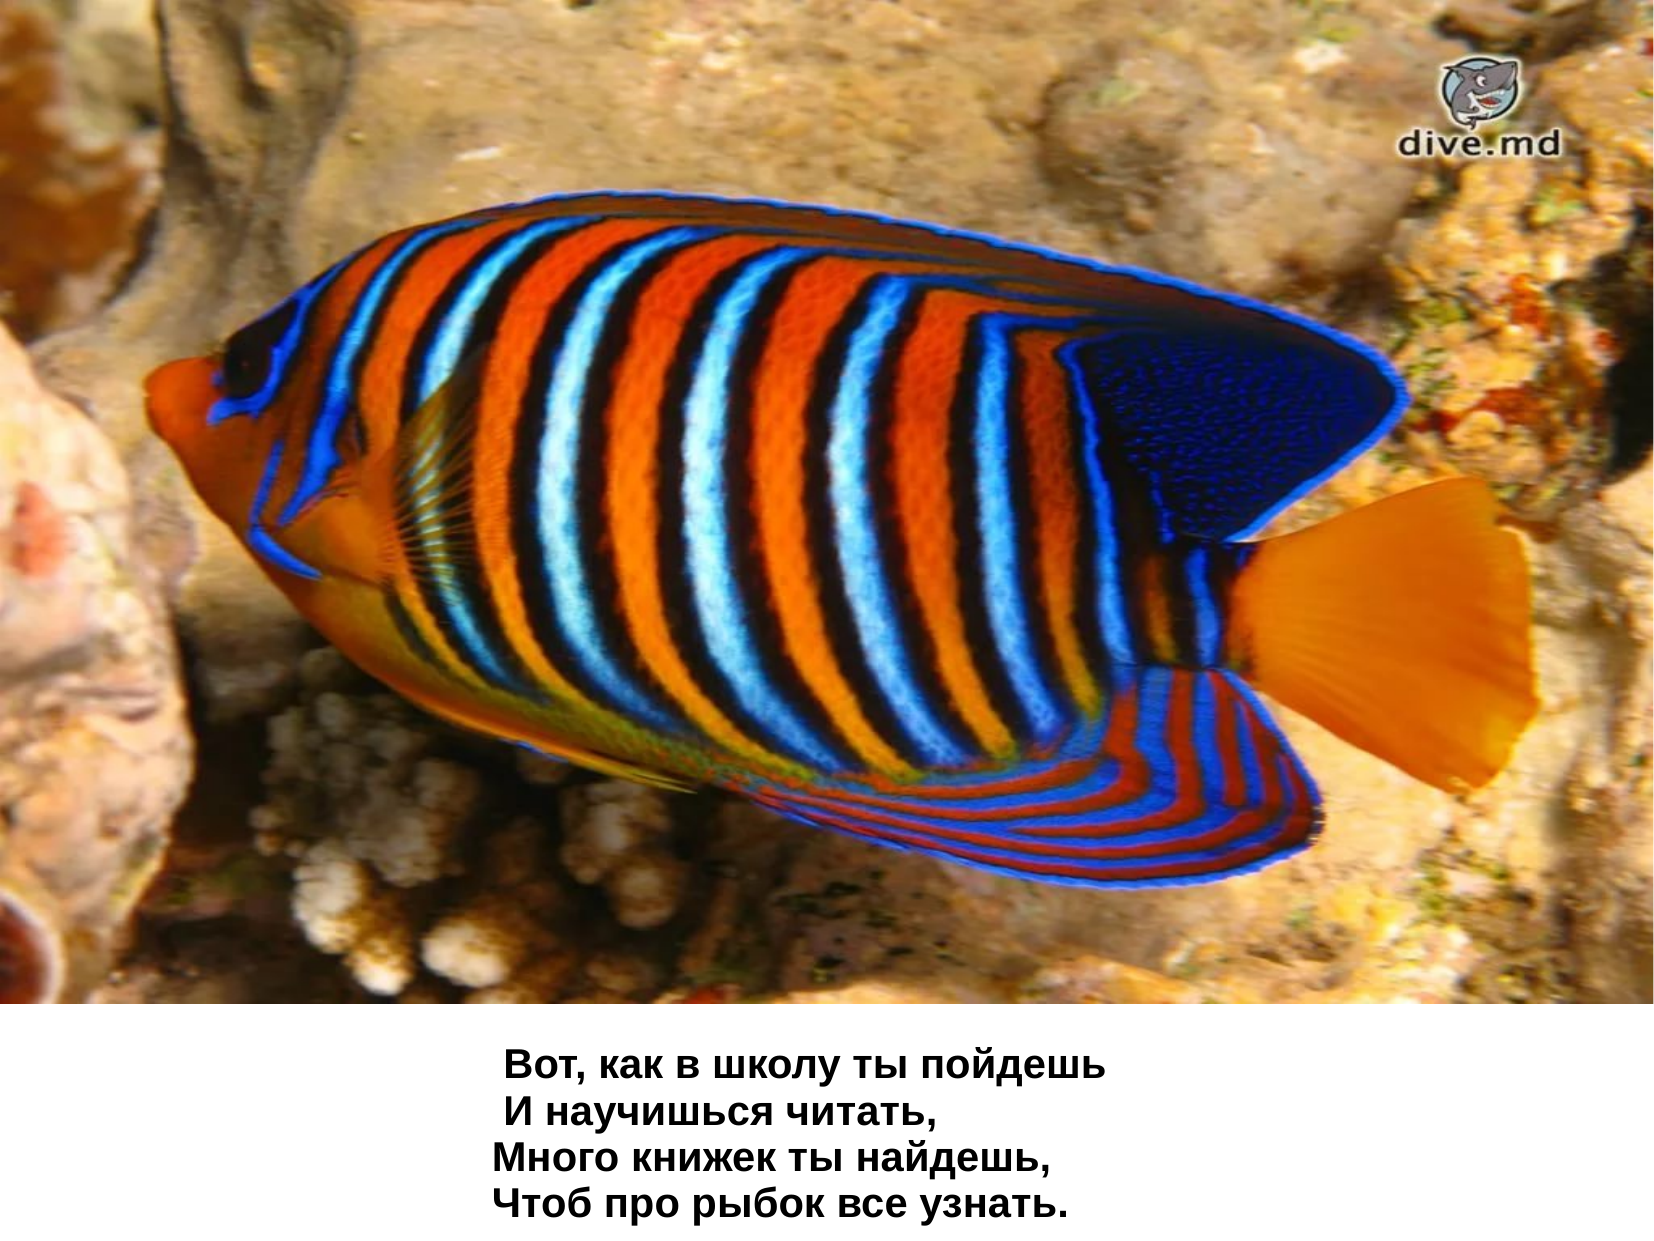

Вот, как в школу ты пойдешь
 И научишься читать,
Много книжек ты найдешь,
Чтоб про рыбок все узнать.